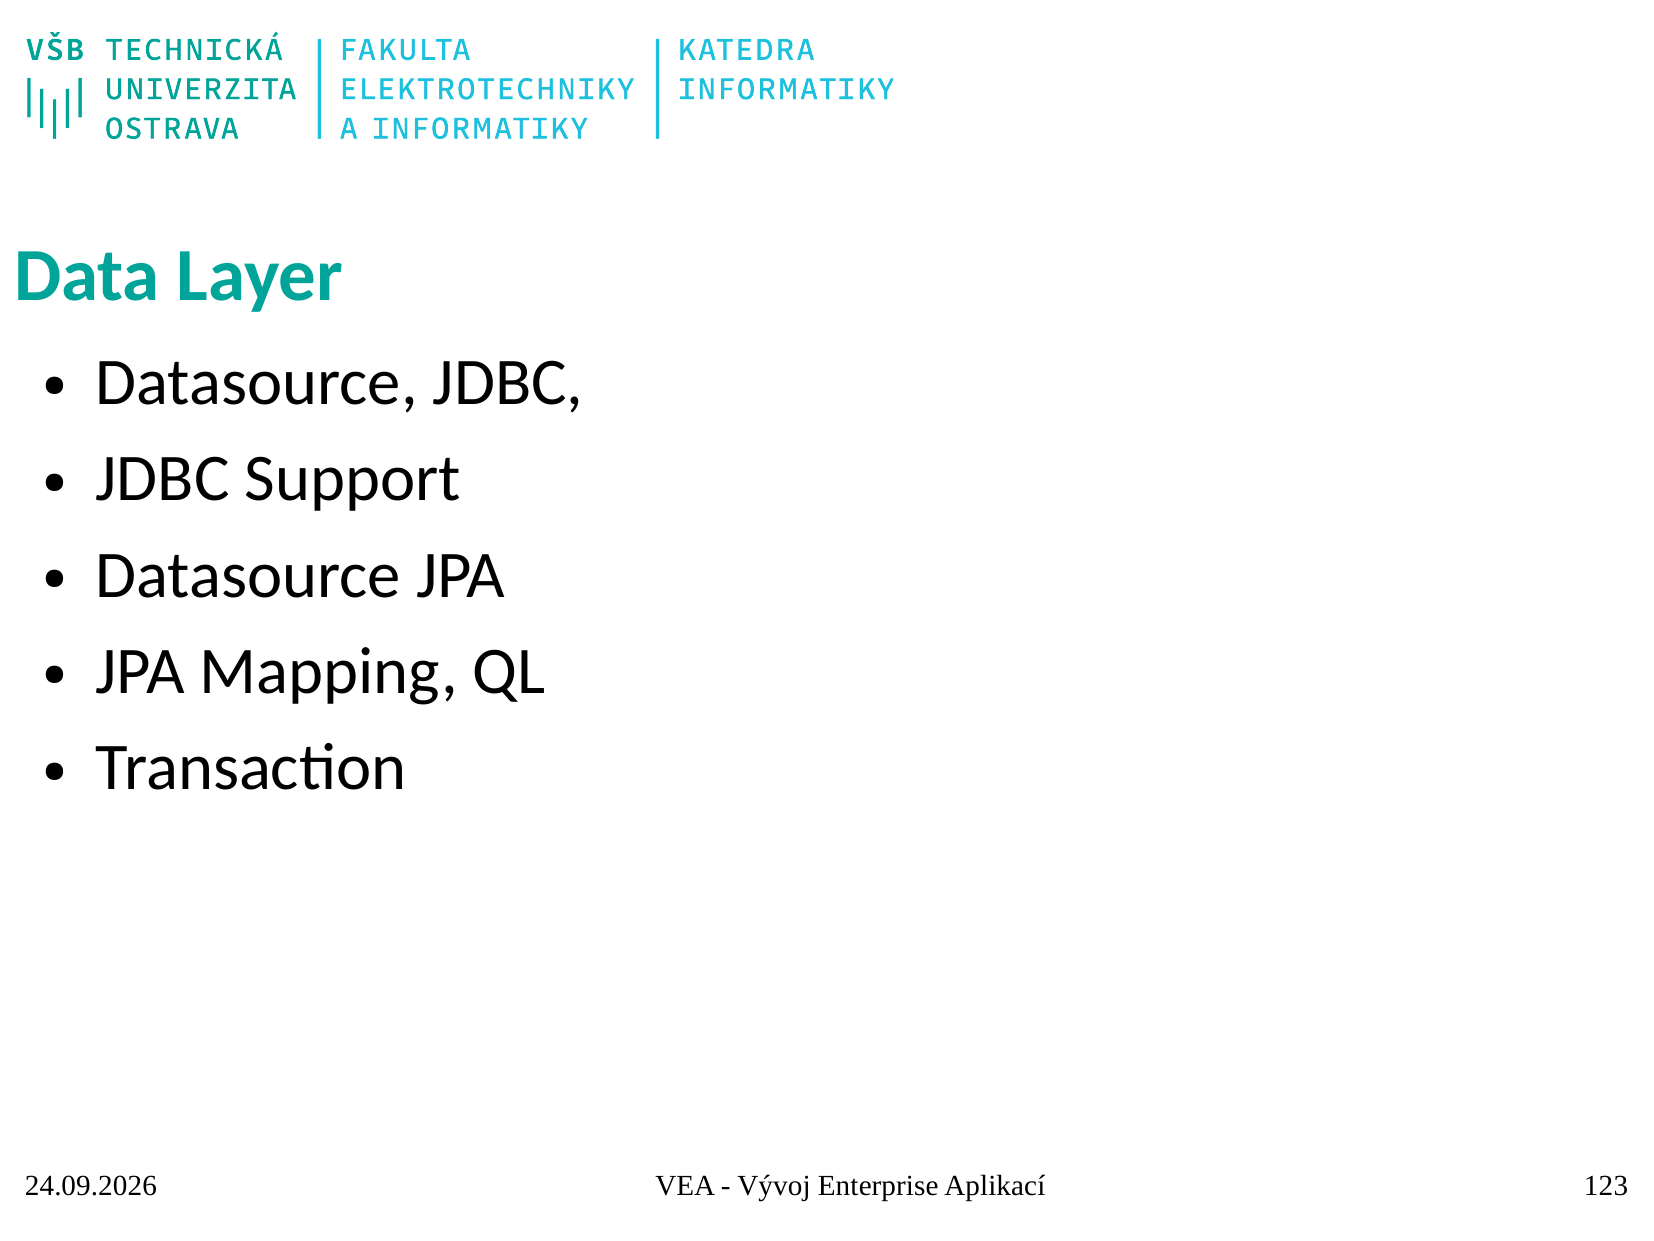

Data Layer
# Datasource, JDBC,
JDBC Support
Datasource JPA
JPA Mapping, QL
Transaction
VEA - Vývoj Enterprise Aplikací
123